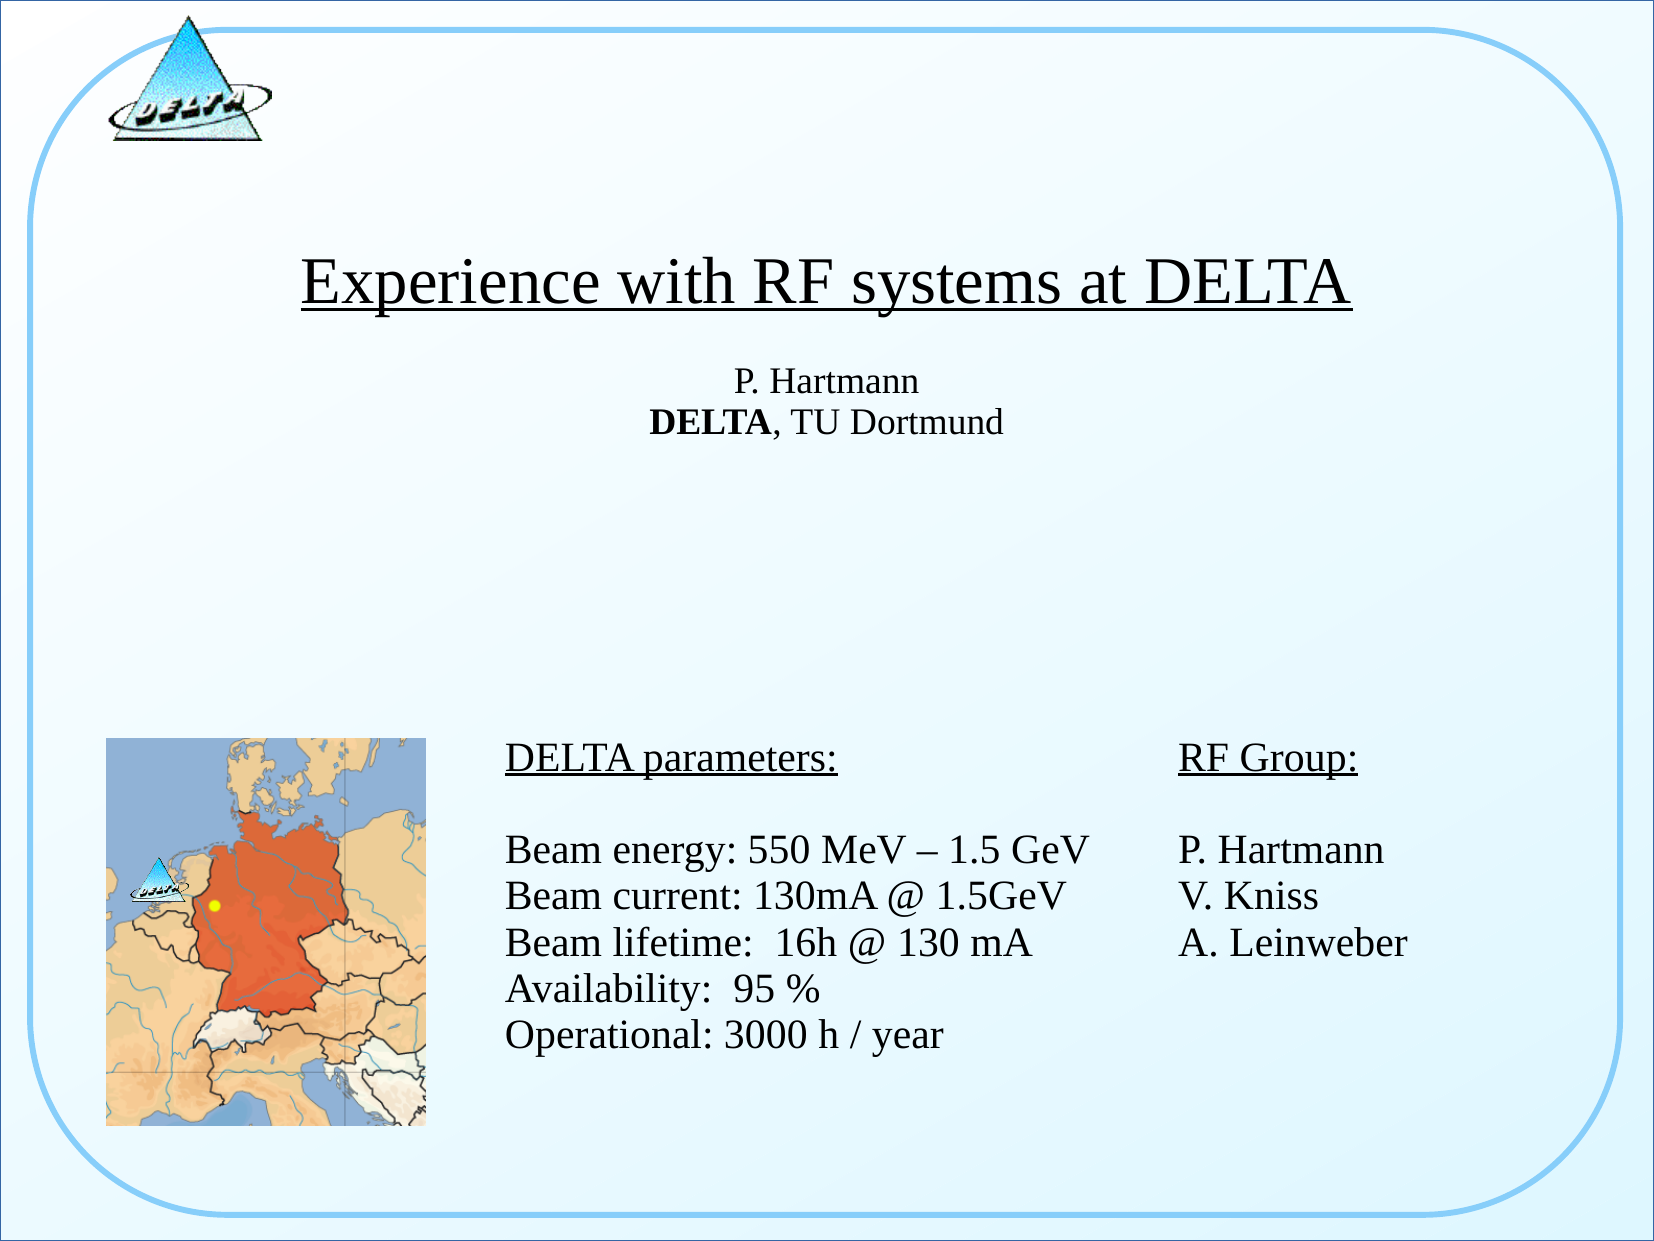

Experience with RF systems at DELTA
P. Hartmann
DELTA, TU Dortmund
DELTA parameters:
Beam energy: 550 MeV – 1.5 GeV
Beam current: 130mA @ 1.5GeV
Beam lifetime: 16h @ 130 mA
Availability: 95 %
Operational: 3000 h / year
RF Group:
P. Hartmann
V. Kniss
A. Leinweber